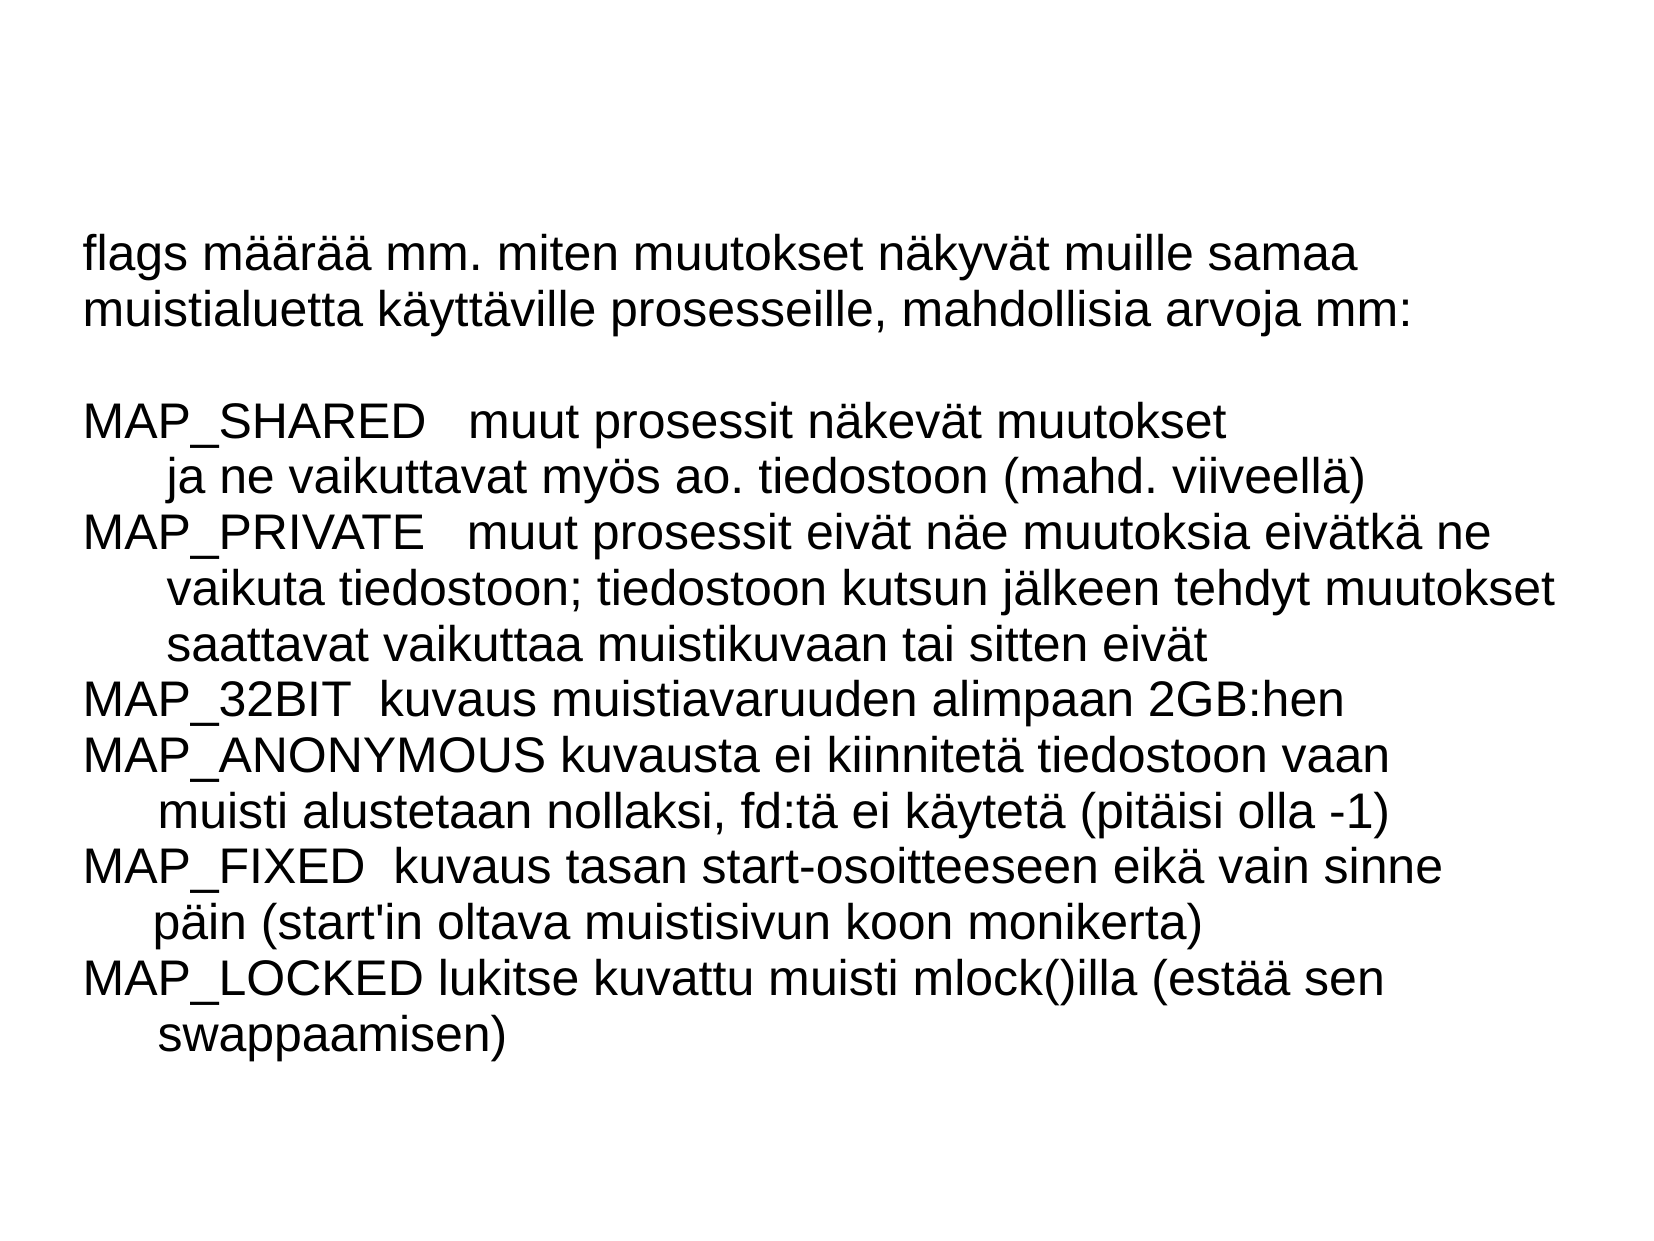

flags määrää mm. miten muutokset näkyvät muille samaa muistialuetta käyttäville prosesseille, mahdollisia arvoja mm:
MAP_SHARED muut prosessit näkevät muutokset
 ja ne vaikuttavat myös ao. tiedostoon (mahd. viiveellä)
MAP_PRIVATE muut prosessit eivät näe muutoksia eivätkä ne
 vaikuta tiedostoon; tiedostoon kutsun jälkeen tehdyt muutokset saattavat vaikuttaa muistikuvaan tai sitten eivät
MAP_32BIT kuvaus muistiavaruuden alimpaan 2GB:hen
MAP_ANONYMOUS kuvausta ei kiinnitetä tiedostoon vaan
	muisti alustetaan nollaksi, fd:tä ei käytetä (pitäisi olla -1)
MAP_FIXED kuvaus tasan start-osoitteeseen eikä vain sinne
 päin (start'in oltava muistisivun koon monikerta)
MAP_LOCKED lukitse kuvattu muisti mlock()illa (estää sen
	swappaamisen)